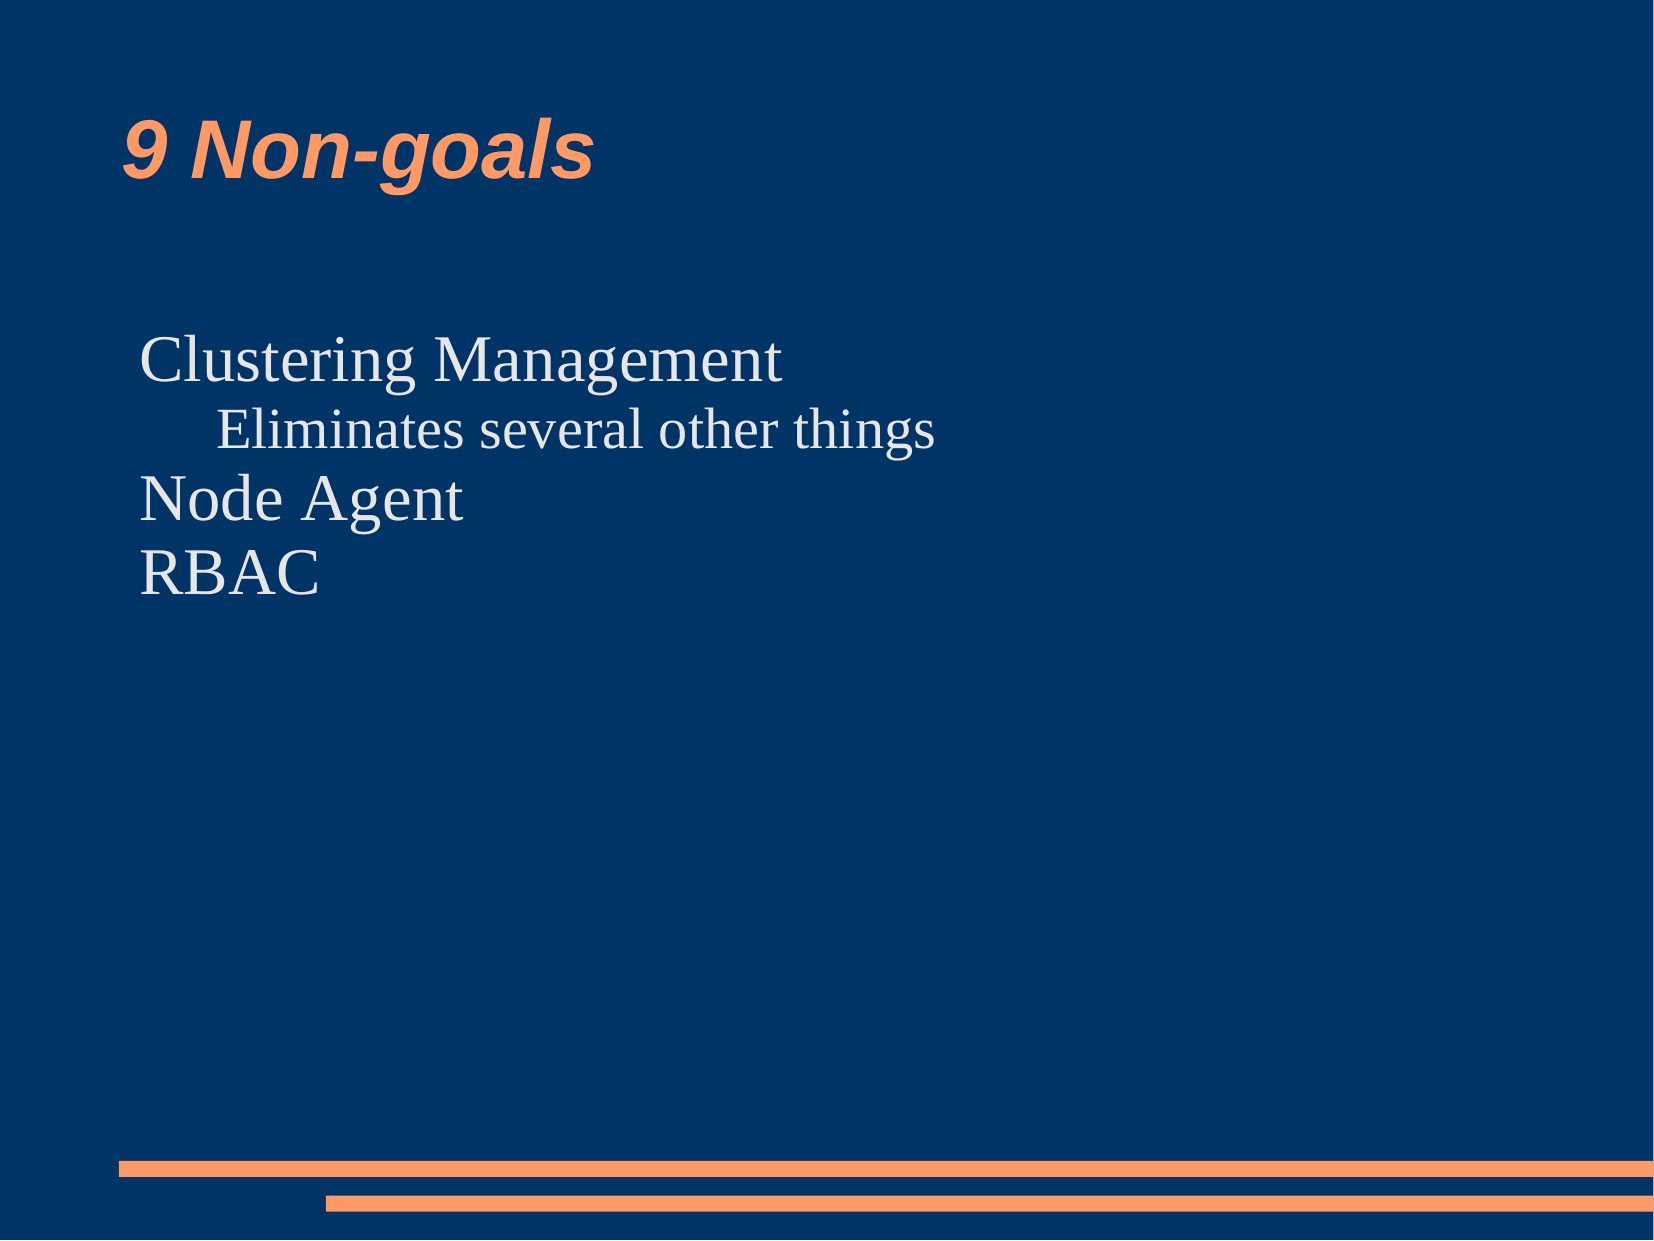

# 9 Non-goals
Clustering Management
Eliminates several other things
Node Agent
RBAC